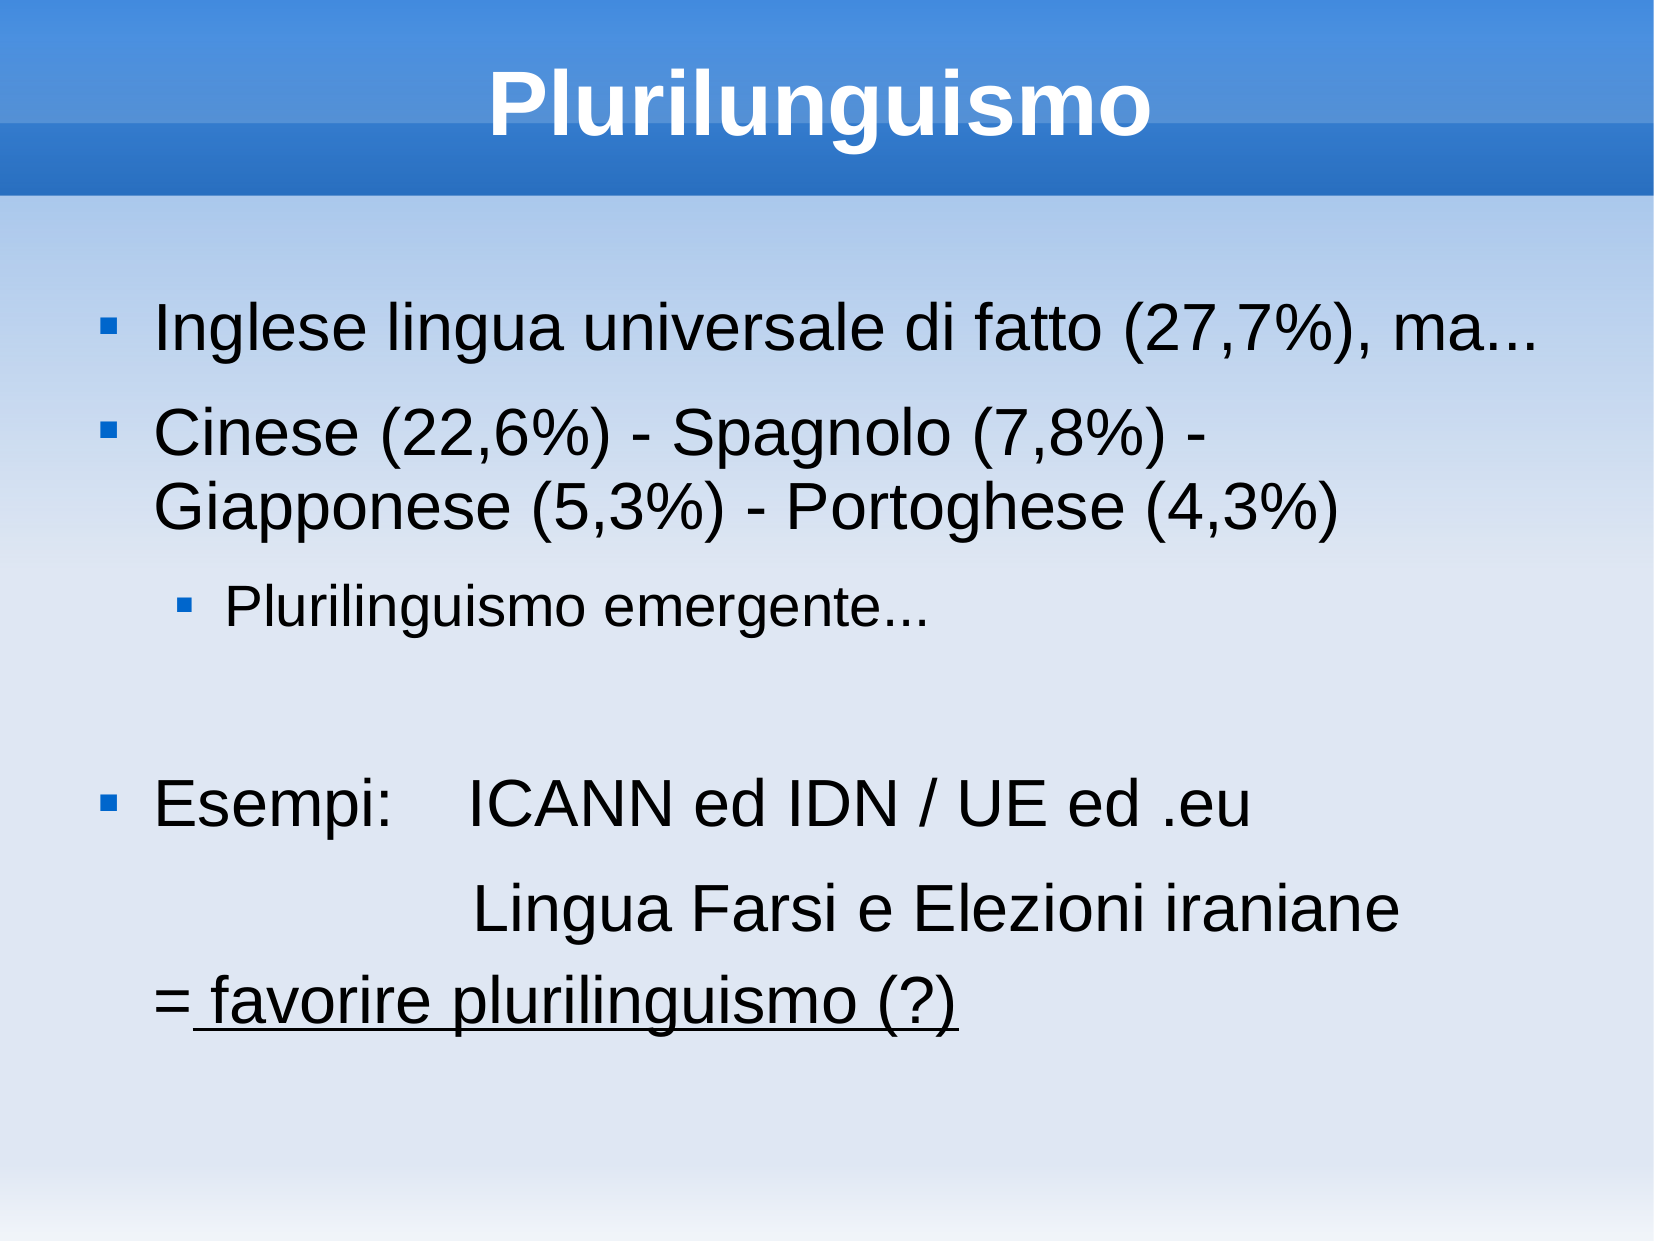

# Plurilunguismo
Inglese lingua universale di fatto (27,7%), ma...
Cinese (22,6%) - Spagnolo (7,8%) - Giapponese (5,3%) - Portoghese (4,3%)
Plurilinguismo emergente...
Esempi: ICANN ed IDN / UE ed .eu
Lingua Farsi e Elezioni iraniane
= favorire plurilinguismo (?)